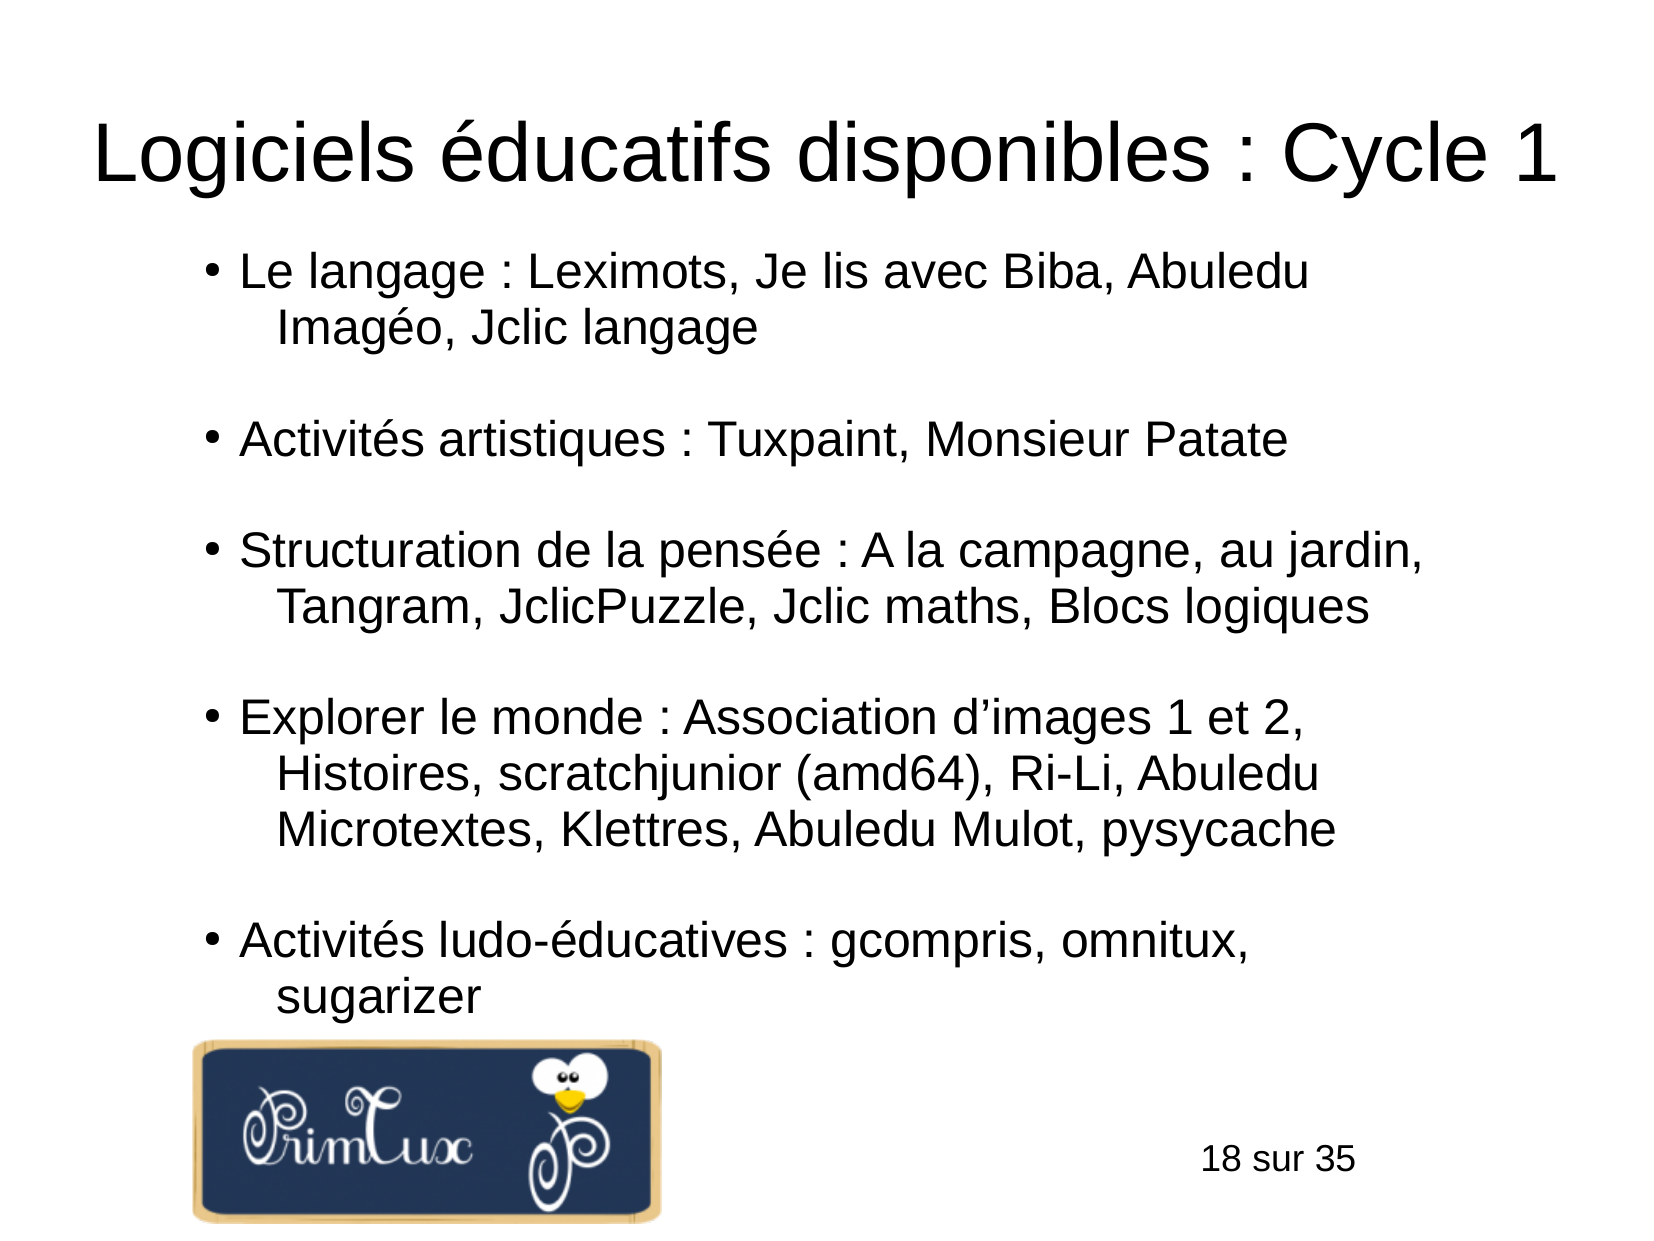

# Logiciels éducatifs disponibles : Cycle 1
Le langage : Leximots, Je lis avec Biba, Abuledu Imagéo, Jclic langage
Activités artistiques : Tuxpaint, Monsieur Patate
Structuration de la pensée : A la campagne, au jardin, Tangram, JclicPuzzle, Jclic maths, Blocs logiques
Explorer le monde : Association d’images 1 et 2, Histoires, scratchjunior (amd64), Ri-Li, Abuledu Microtextes, Klettres, Abuledu Mulot, pysycache
Activités ludo-éducatives : gcompris, omnitux, sugarizer